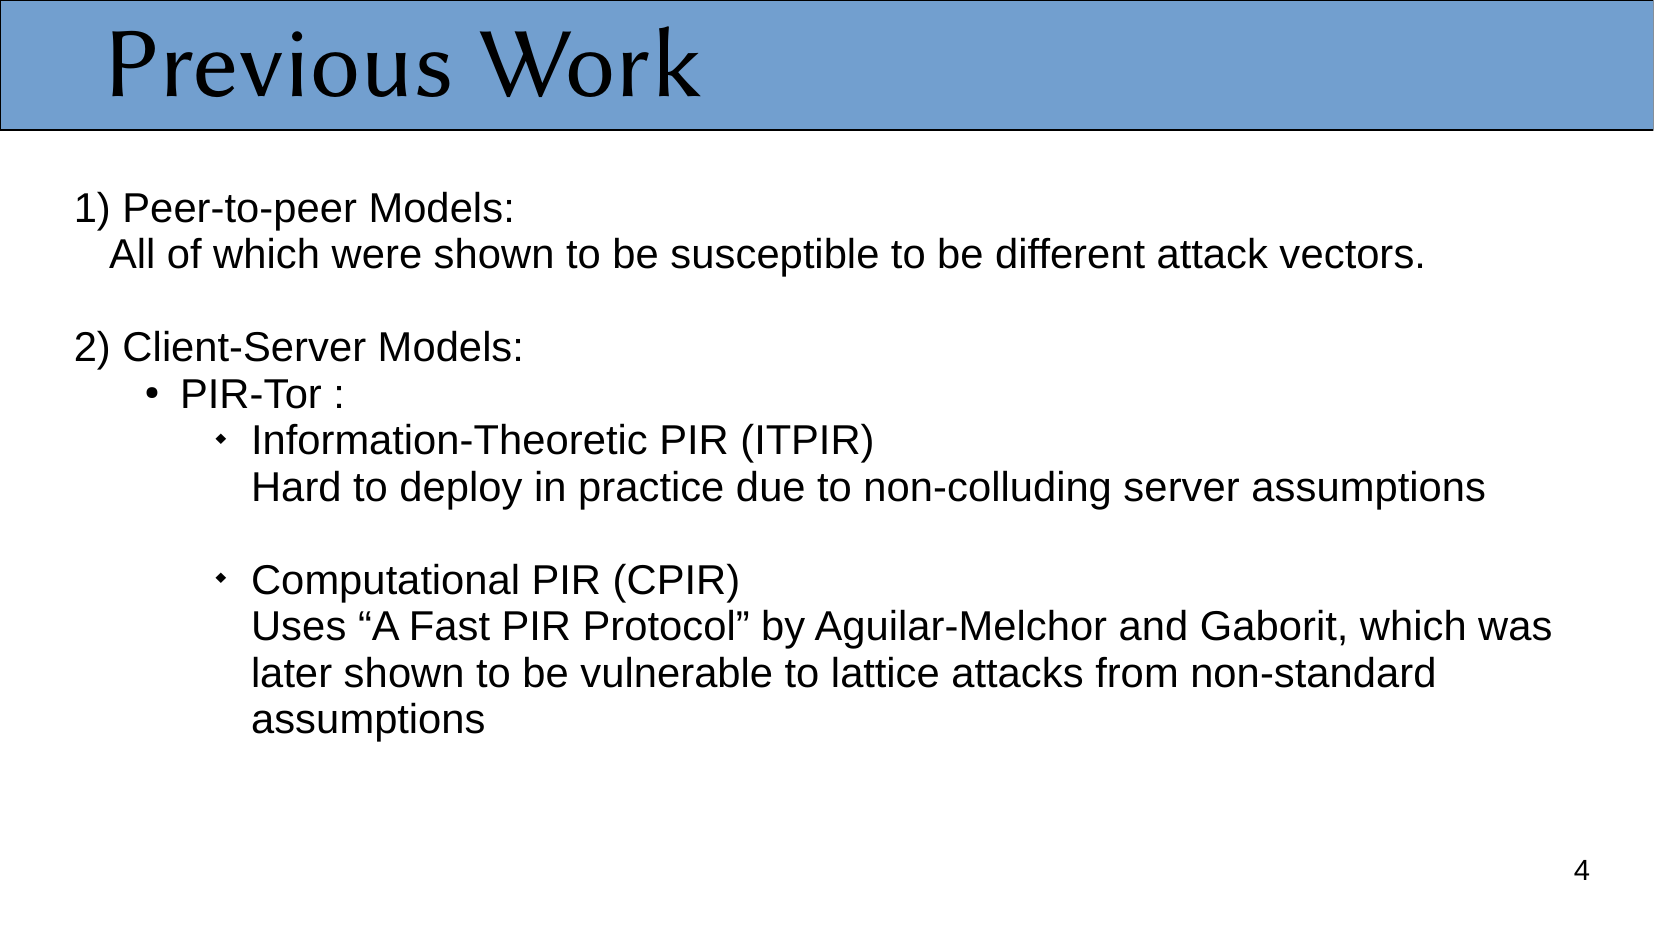

Previous Work
 Peer-to-peer Models:
All of which were shown to be susceptible to be different attack vectors.
 Client-Server Models:
PIR-Tor :
Information-Theoretic PIR (ITPIR)
Hard to deploy in practice due to non-colluding server assumptions
Computational PIR (CPIR)
Uses “A Fast PIR Protocol” by Aguilar-Melchor and Gaborit, which was later shown to be vulnerable to lattice attacks from non-standard assumptions
4